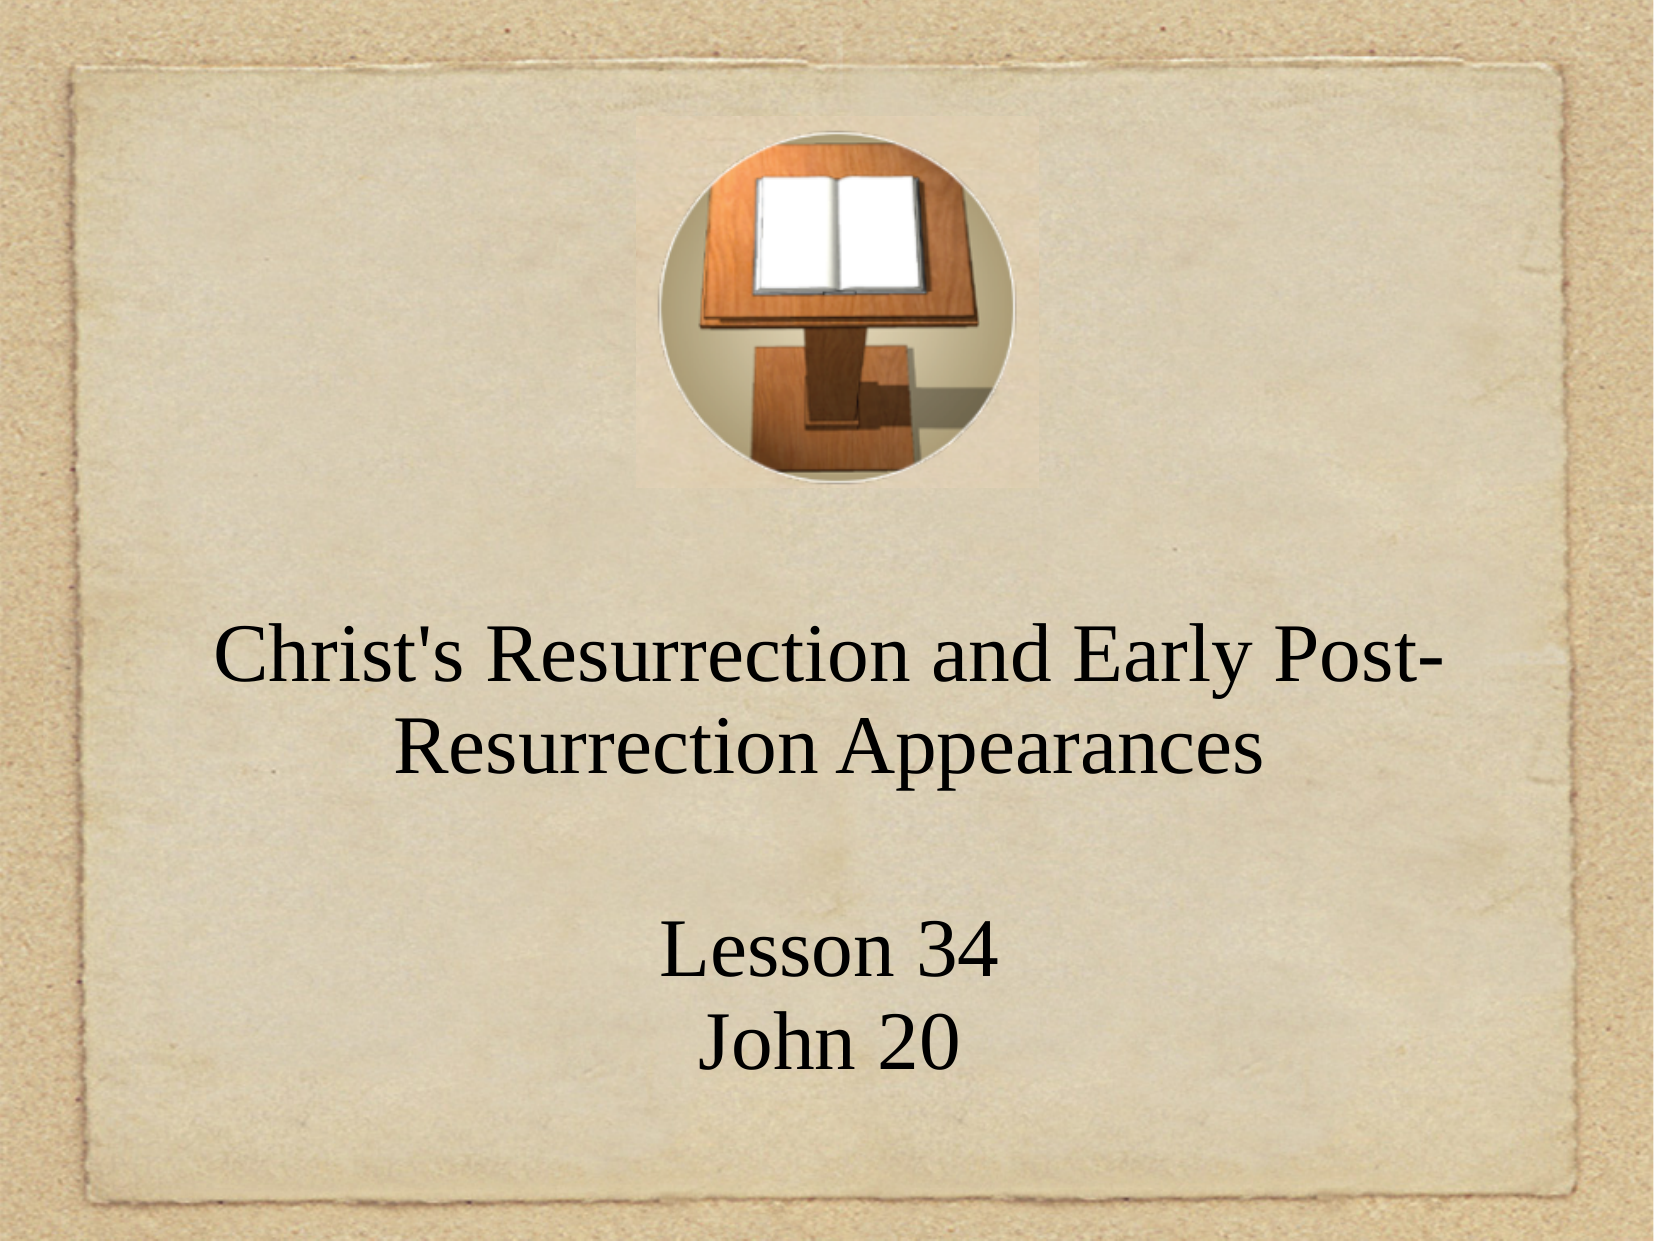

#
Christ's Resurrection and Early Post-Resurrection Appearances
Lesson 34
John 20